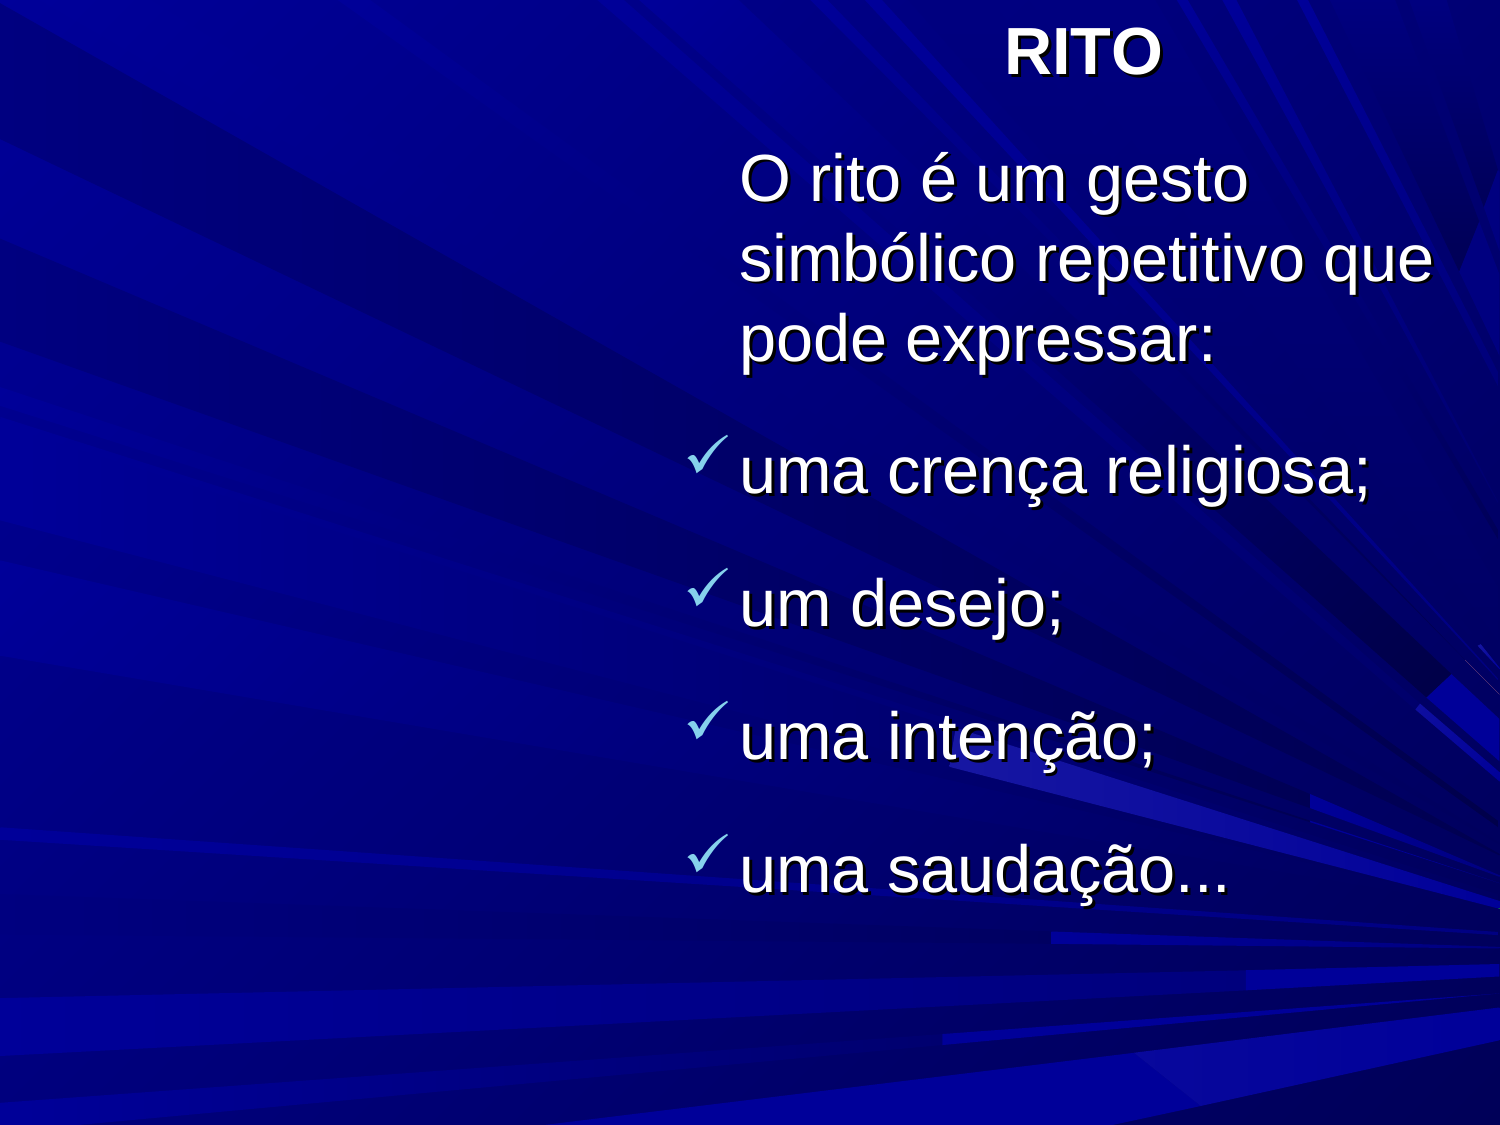

# RITO
	O rito é um gesto simbólico repetitivo que pode expressar:
uma crença religiosa;
um desejo;
uma intenção;
uma saudação...